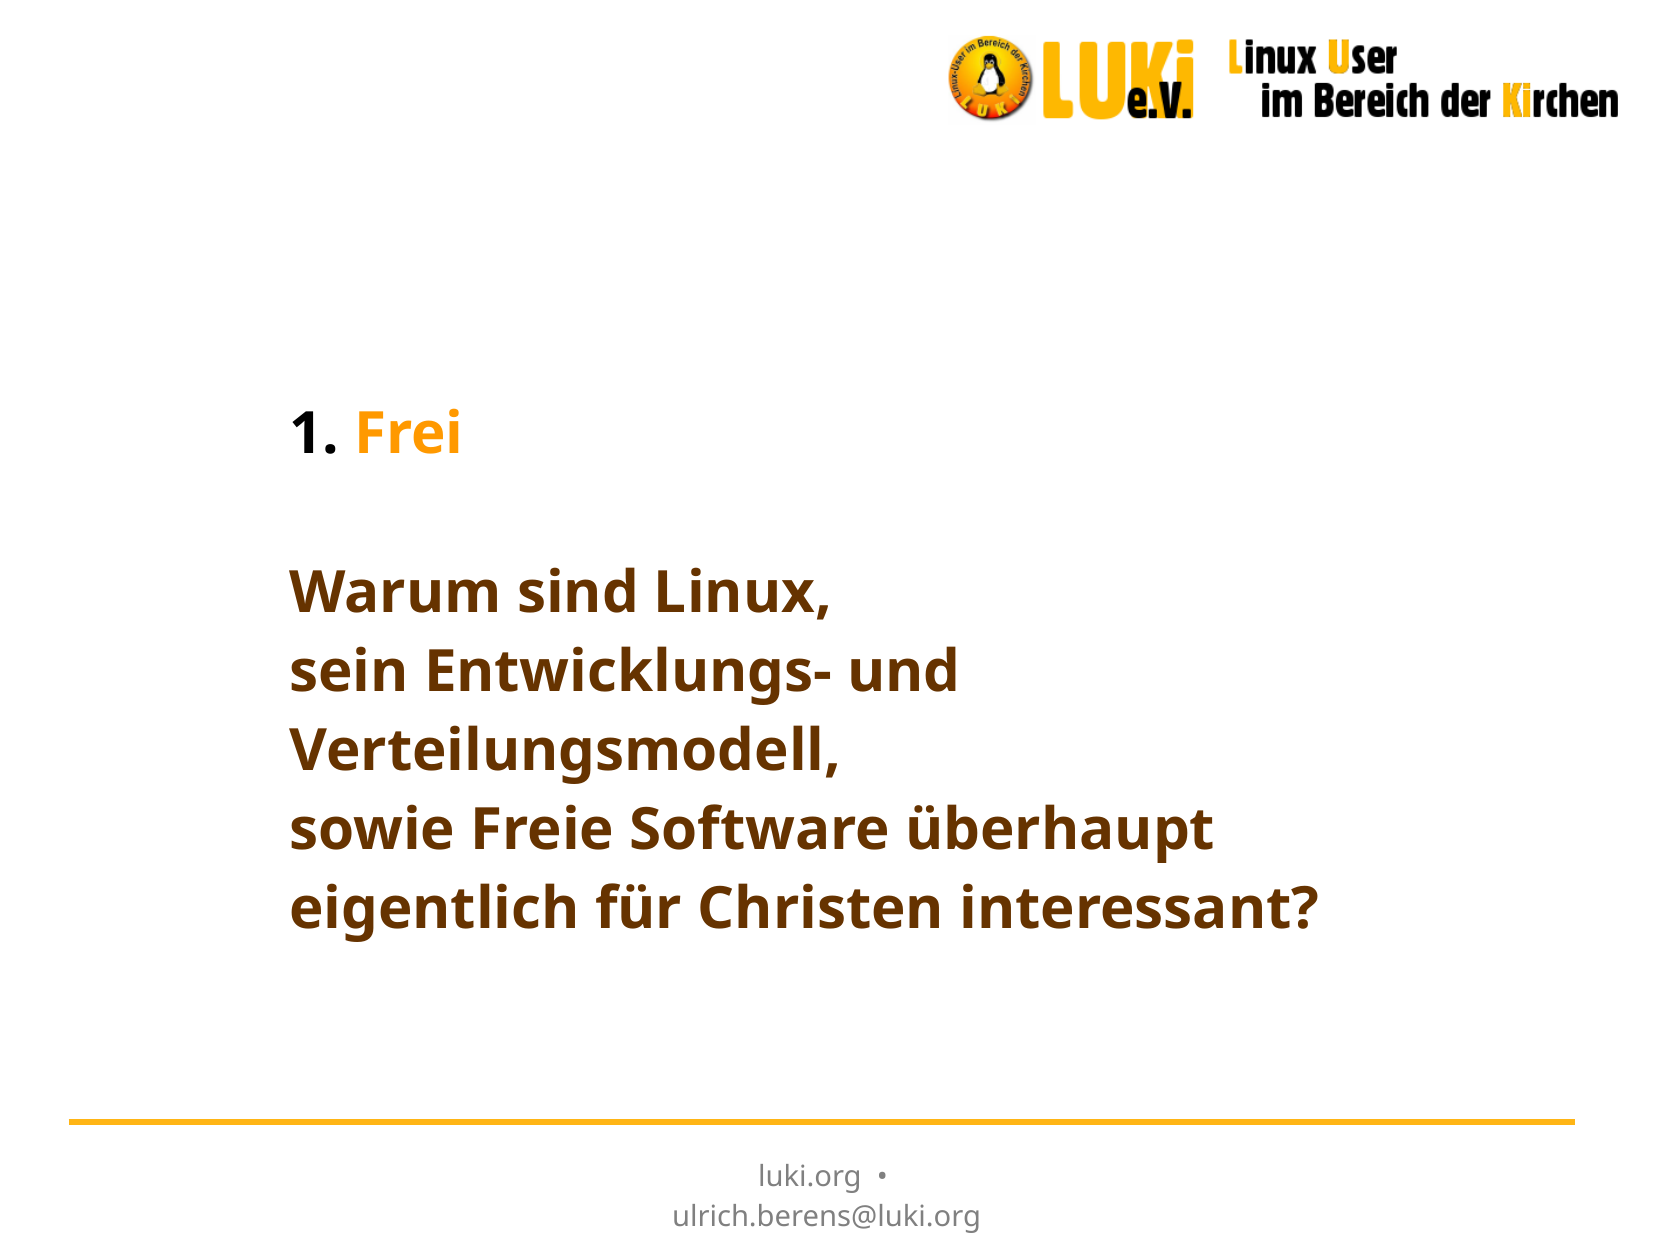

Frei
Warum sind Linux,
sein Entwicklungs- und Verteilungsmodell,
sowie Freie Software überhaupt
eigentlich für Christen interessant?
luki.org • ulrich.berens@luki.org